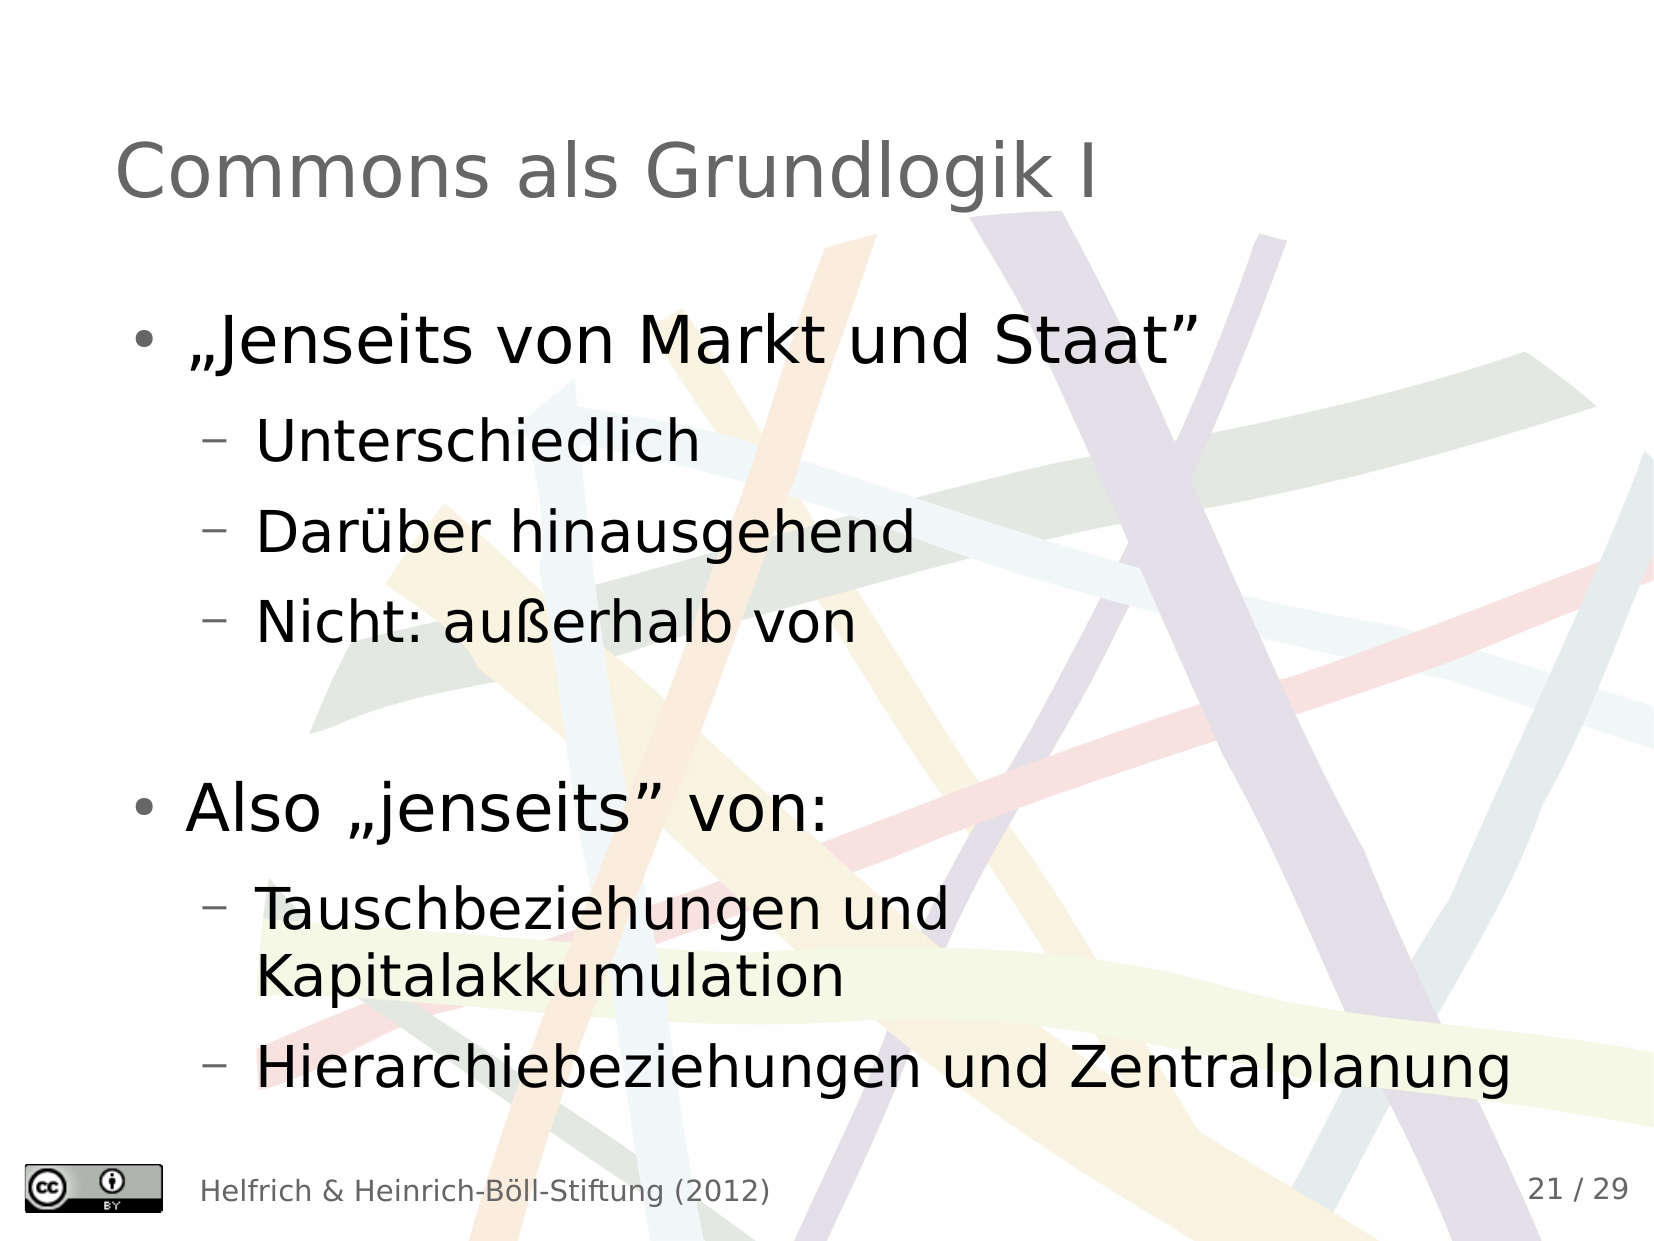

# Commons als Grundlogik I
„Jenseits von Markt und Staat”
Unterschiedlich
Darüber hinausgehend
Nicht: außerhalb von
Also „jenseits” von:
Tauschbeziehungen und Kapitalakkumulation
Hierarchiebeziehungen und Zentralplanung
Helfrich & Heinrich-Böll-Stiftung (2012)
21